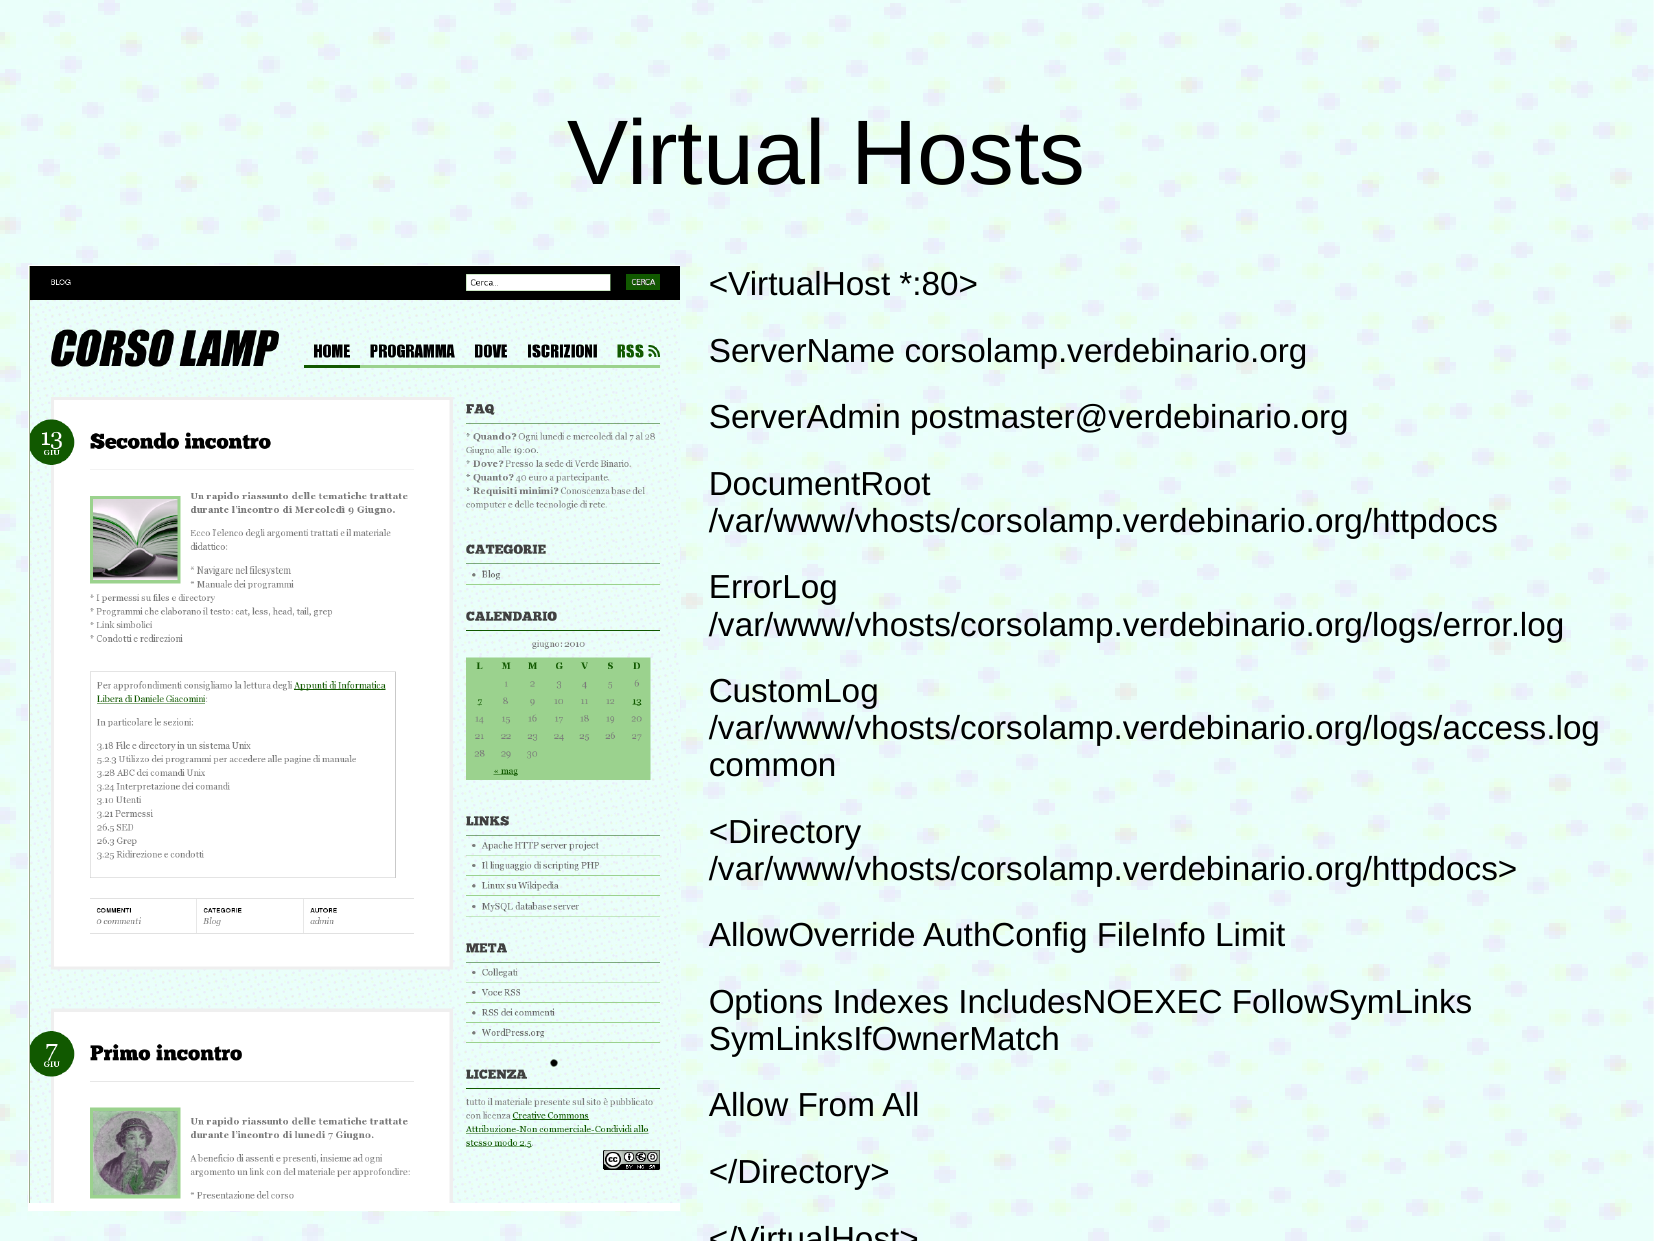

# Virtual Hosts
<VirtualHost *:80>
ServerName corsolamp.verdebinario.org
ServerAdmin postmaster@verdebinario.org
DocumentRoot /var/www/vhosts/corsolamp.verdebinario.org/httpdocs
ErrorLog /var/www/vhosts/corsolamp.verdebinario.org/logs/error.log
CustomLog /var/www/vhosts/corsolamp.verdebinario.org/logs/access.log common
<Directory /var/www/vhosts/corsolamp.verdebinario.org/httpdocs>
AllowOverride AuthConfig FileInfo Limit
Options Indexes IncludesNOEXEC FollowSymLinks SymLinksIfOwnerMatch
Allow From All
</Directory>
</VirtualHost>